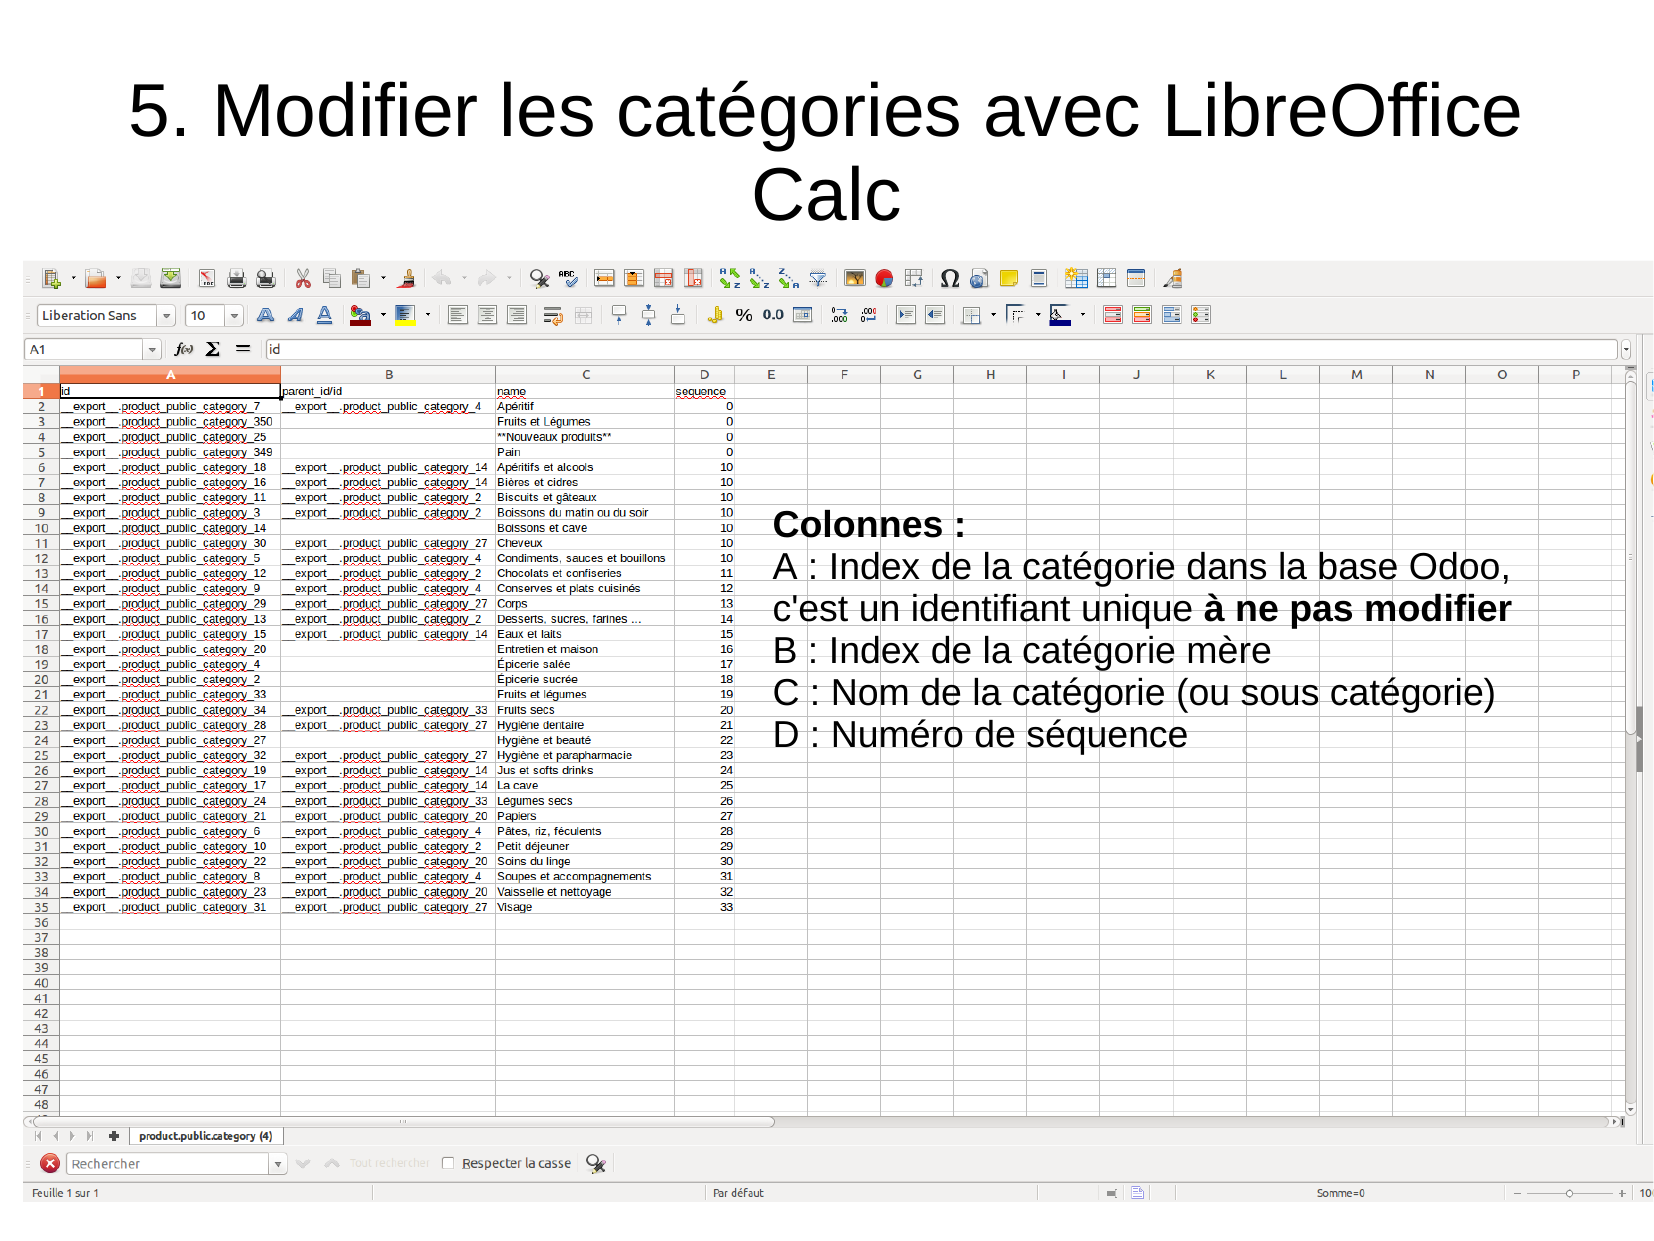

# 5. Modifier les catégories avec LibreOffice Calc
Colonnes :
A : Index de la catégorie dans la base Odoo,
c'est un identifiant unique à ne pas modifier
B : Index de la catégorie mère
C : Nom de la catégorie (ou sous catégorie)
D : Numéro de séquence